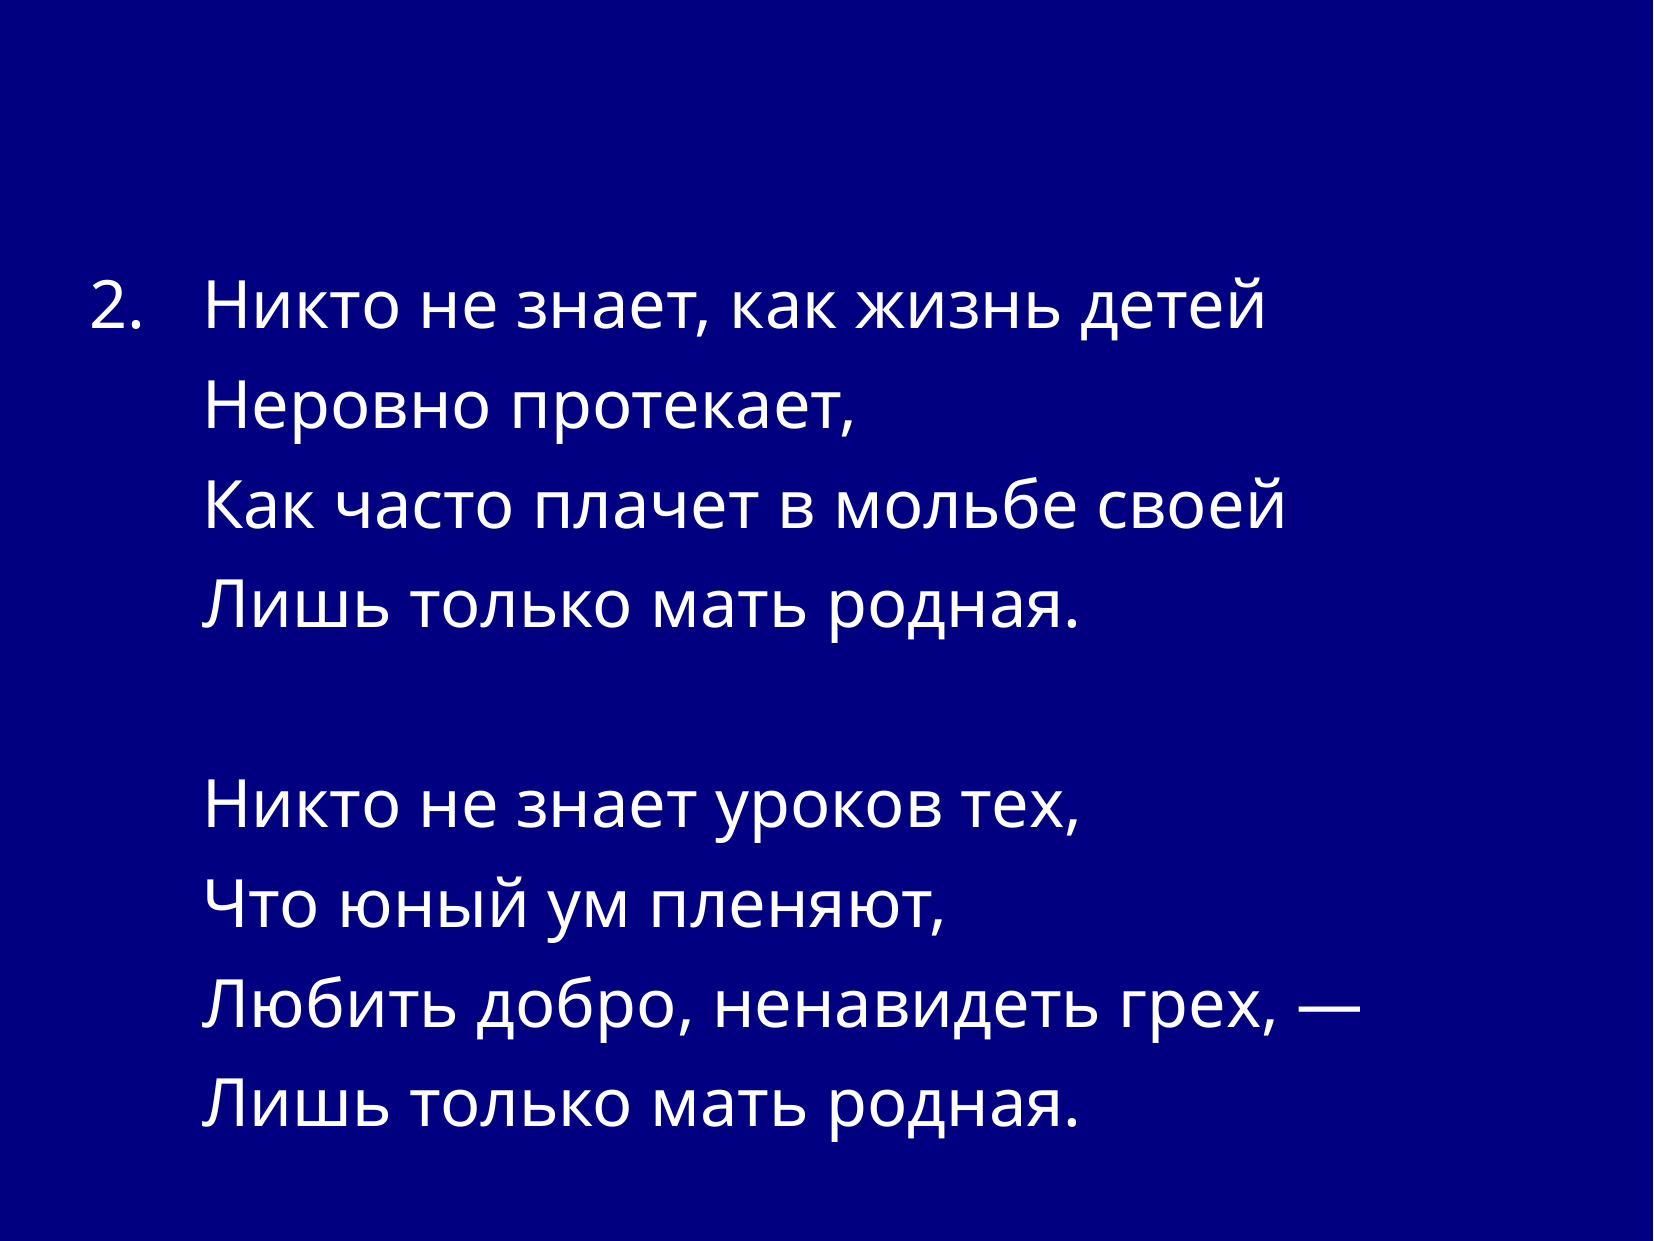

2.	Никто не знает, как жизнь детей
	Неровно протекает,
	Как часто плачет в мольбе своей
	Лишь только мать родная.
	Никто не знает уроков тех,
	Что юный ум пленяют,
	Любить добро, ненавидеть грех, —
	Лишь только мать родная.